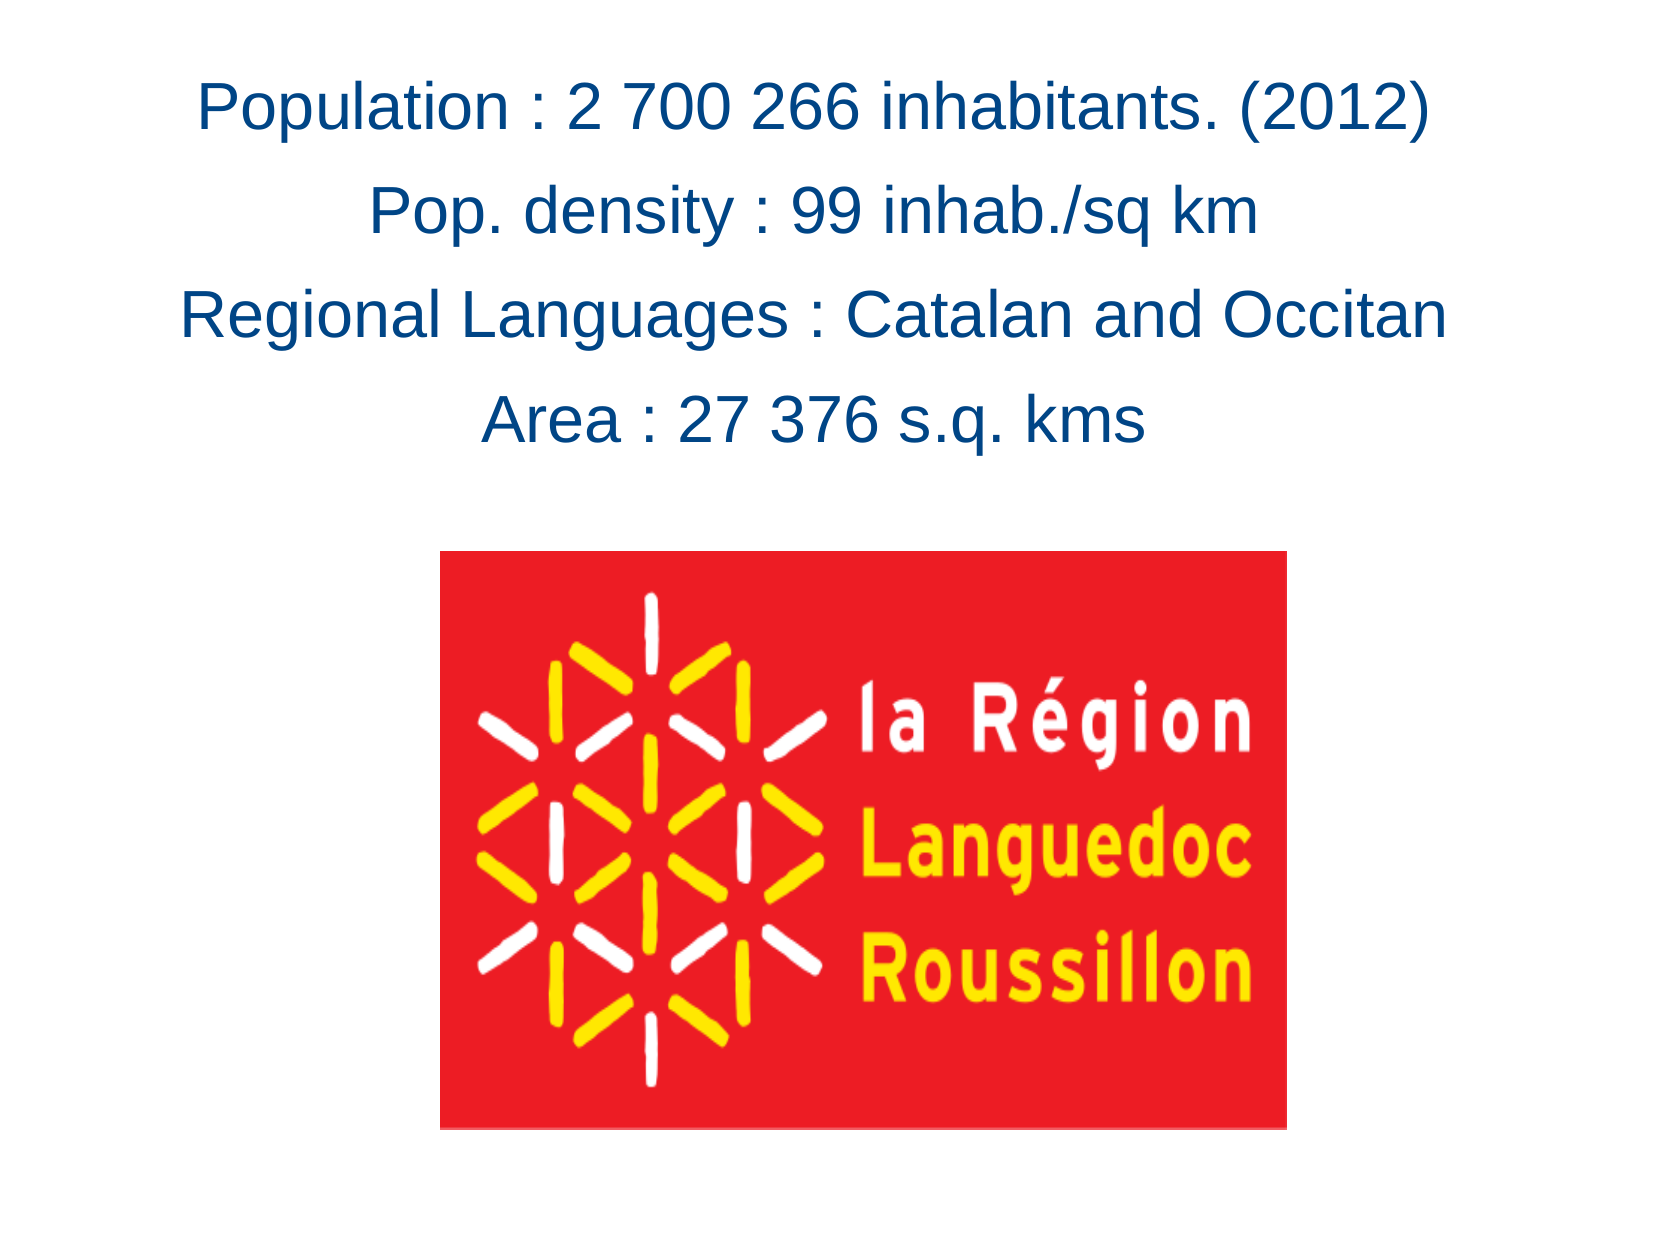

#
Population : 2 700 266 inhabitants. (2012)
Pop. density : 99 inhab./sq km
Regional Languages : Catalan and Occitan
Area : 27 376 s.q. kms